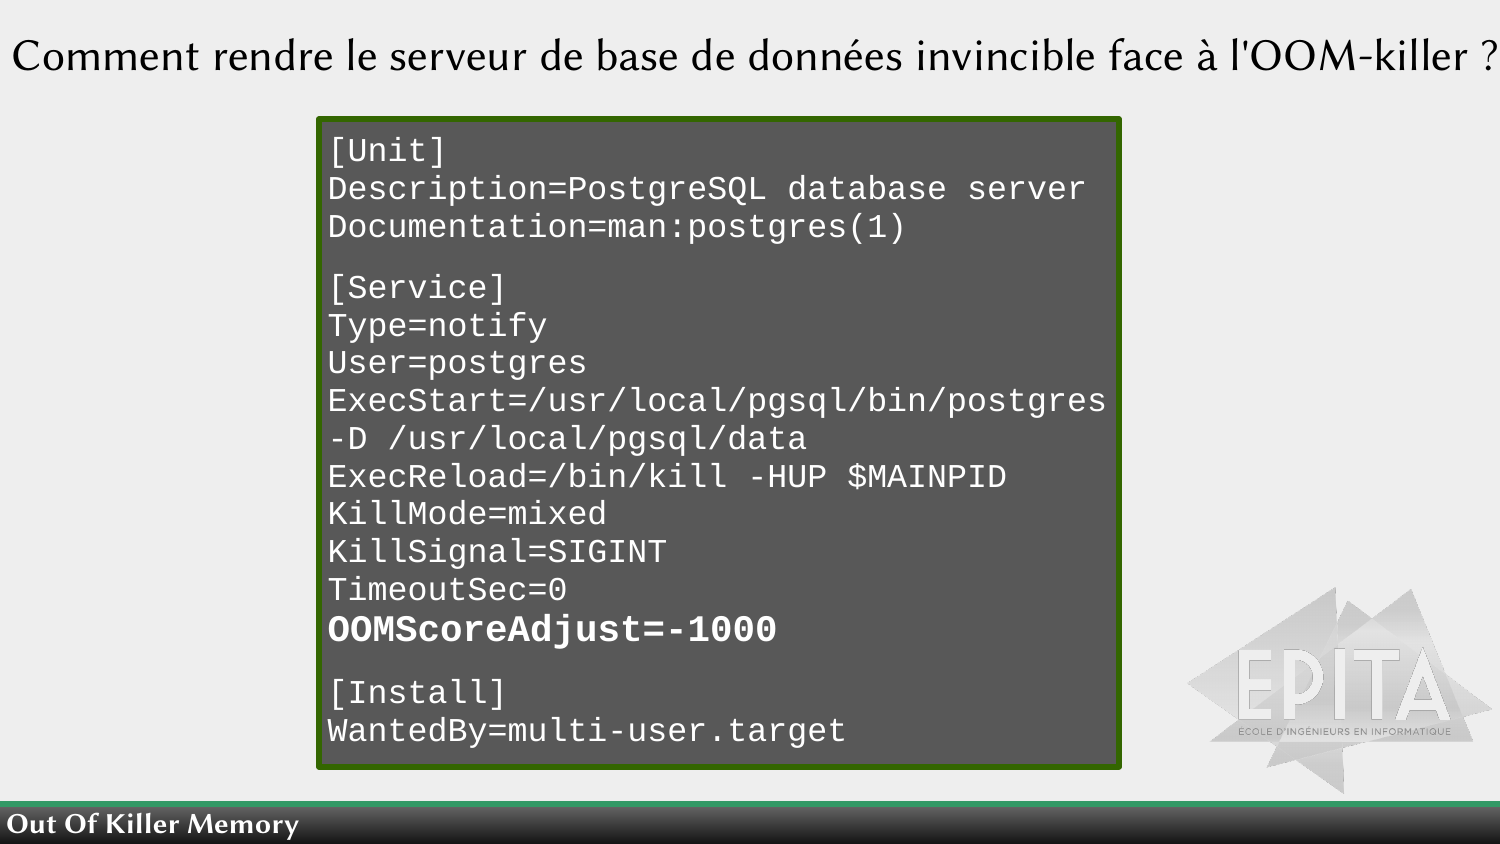

Comment rendre le serveur de base de données invincible face à l'OOM-killer ?
[Unit]
Description=PostgreSQL database server
Documentation=man:postgres(1)
[Service]
Type=notify
User=postgres
ExecStart=/usr/local/pgsql/bin/postgres -D /usr/local/pgsql/data
ExecReload=/bin/kill -HUP $MAINPID
KillMode=mixed
KillSignal=SIGINT
TimeoutSec=0
OOMScoreAdjust=-1000
[Install]
WantedBy=multi-user.target
# Out Of Killer Memory